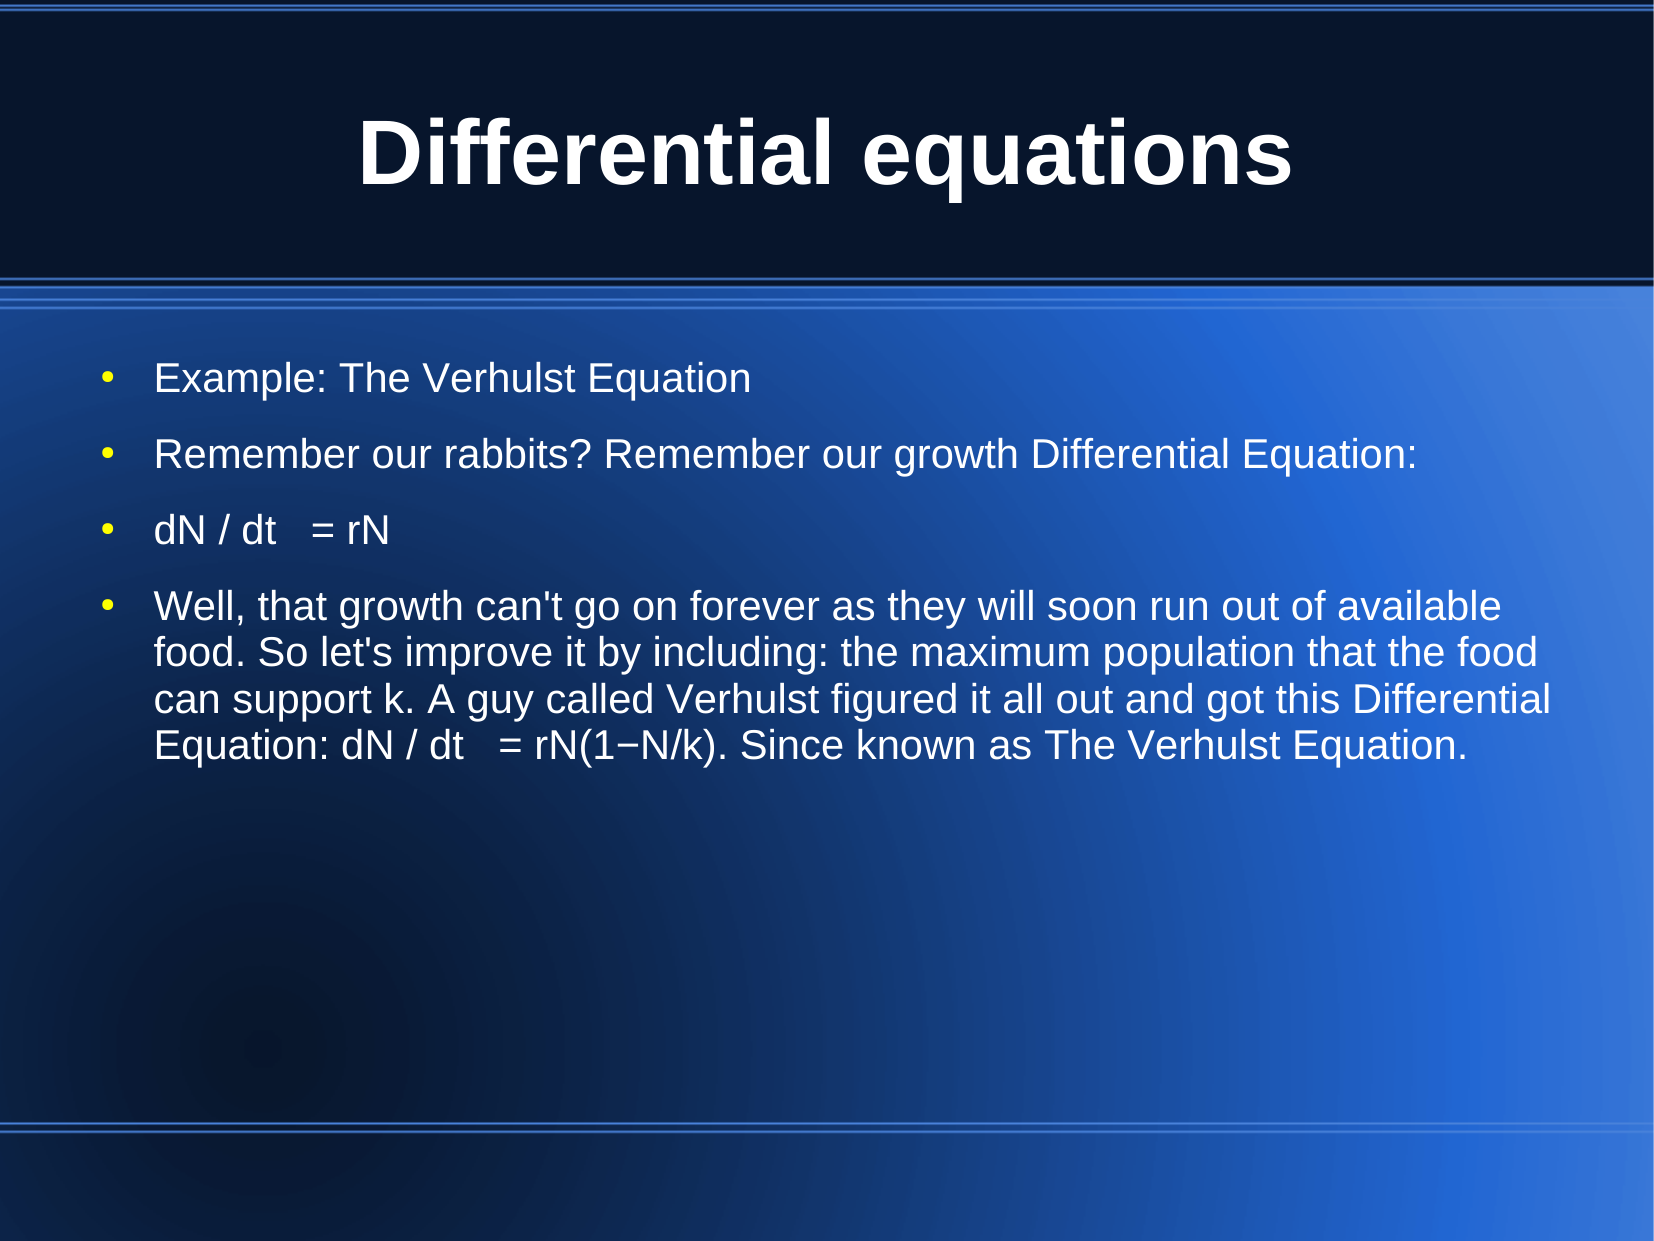

# Differential equations
Example: The Verhulst Equation
Remember our rabbits? Remember our growth Differential Equation:
dN / dt = rN
Well, that growth can't go on forever as they will soon run out of available food. So let's improve it by including: the maximum population that the food can support k. A guy called Verhulst figured it all out and got this Differential Equation: dN / dt = rN(1−N/k). Since known as The Verhulst Equation.